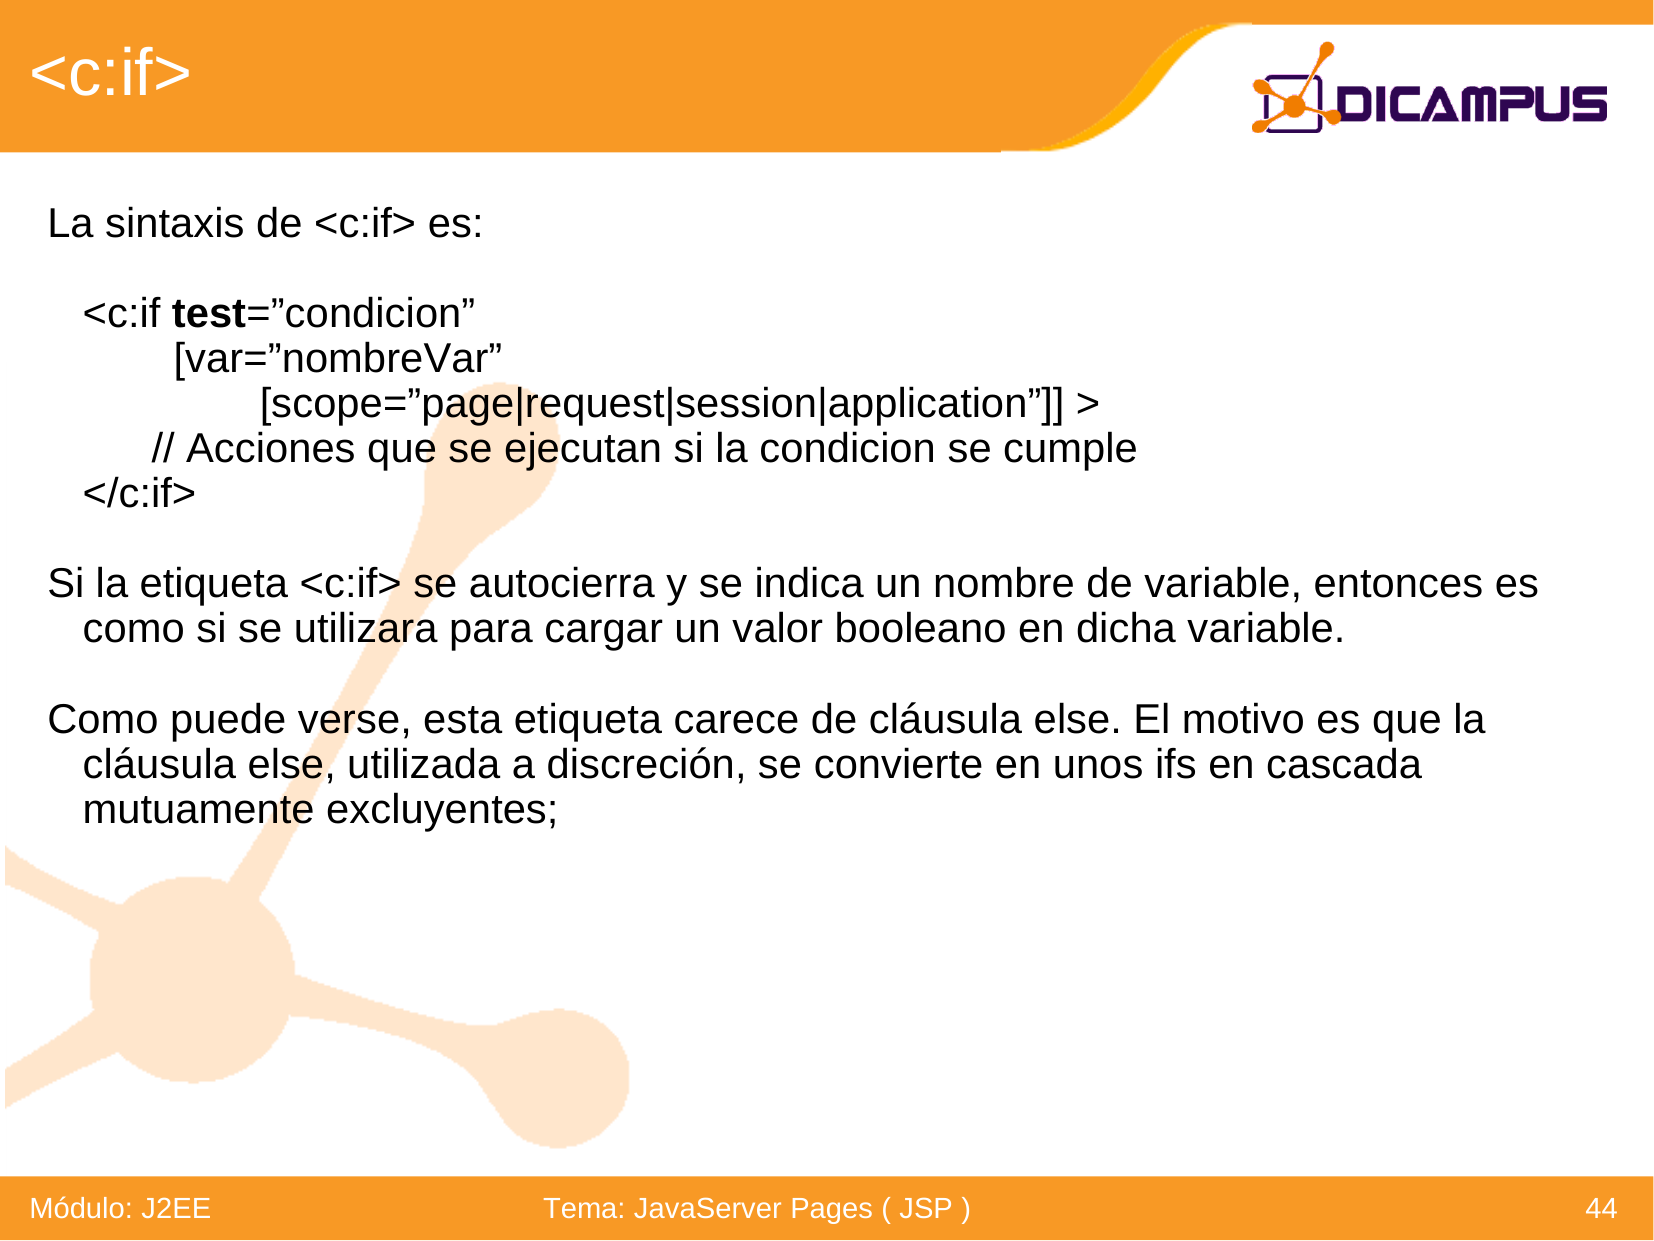

<c:if>
La sintaxis de <c:if> es:
	<c:if test=”condicion”
 [var=”nombreVar”
 		 [scope=”page|request|session|application”]] >
	 // Acciones que se ejecutan si la condicion se cumple
	</c:if>
Si la etiqueta <c:if> se autocierra y se indica un nombre de variable, entonces es como si se utilizara para cargar un valor booleano en dicha variable.
Como puede verse, esta etiqueta carece de cláusula else. El motivo es que la cláusula else, utilizada a discreción, se convierte en unos ifs en cascada mutuamente excluyentes;
Módulo: J2EE
Tema: JavaServer Pages ( JSP )